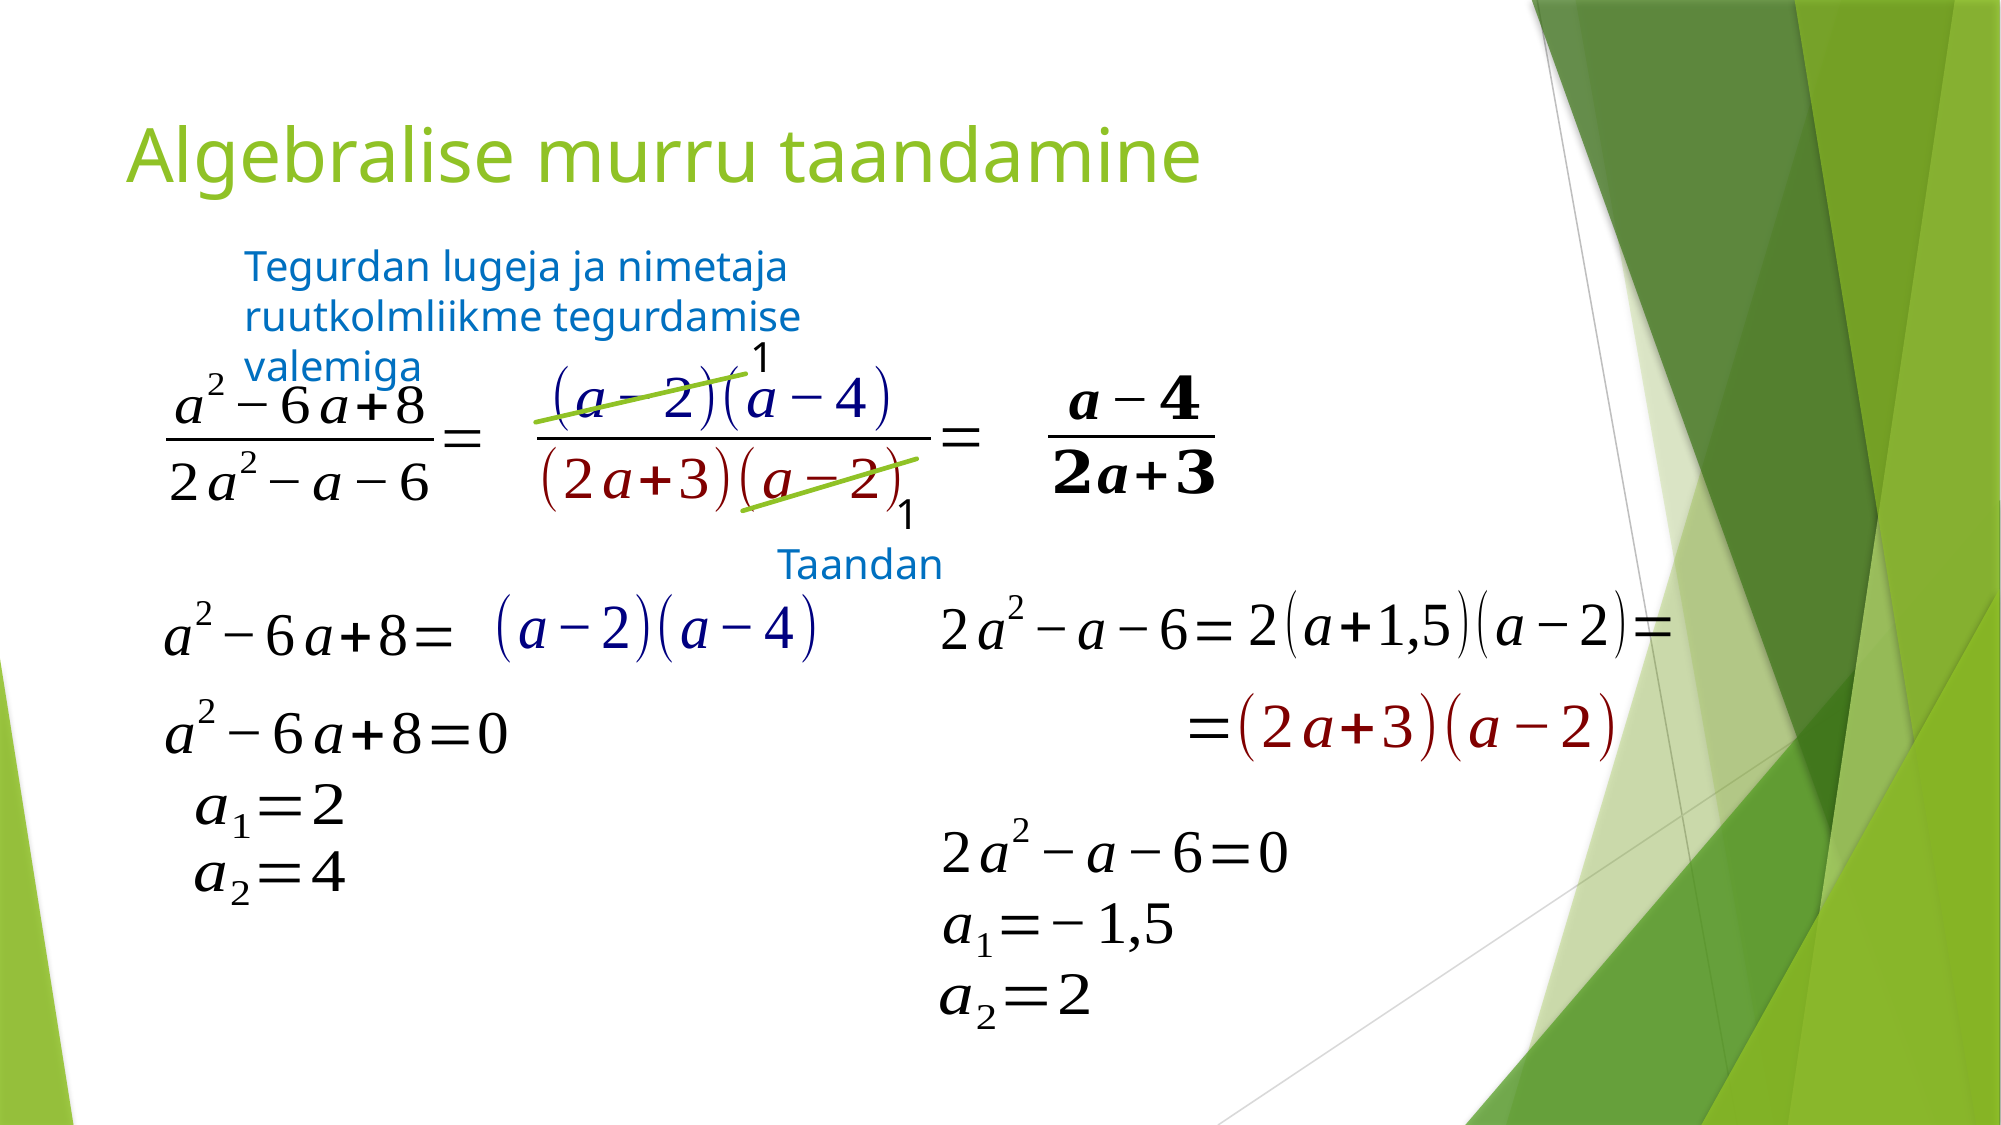

# Algebralise murru taandamine
Tegurdan lugeja ja nimetaja ruutkolmliikme tegurdamise valemiga
1
1
Taandan